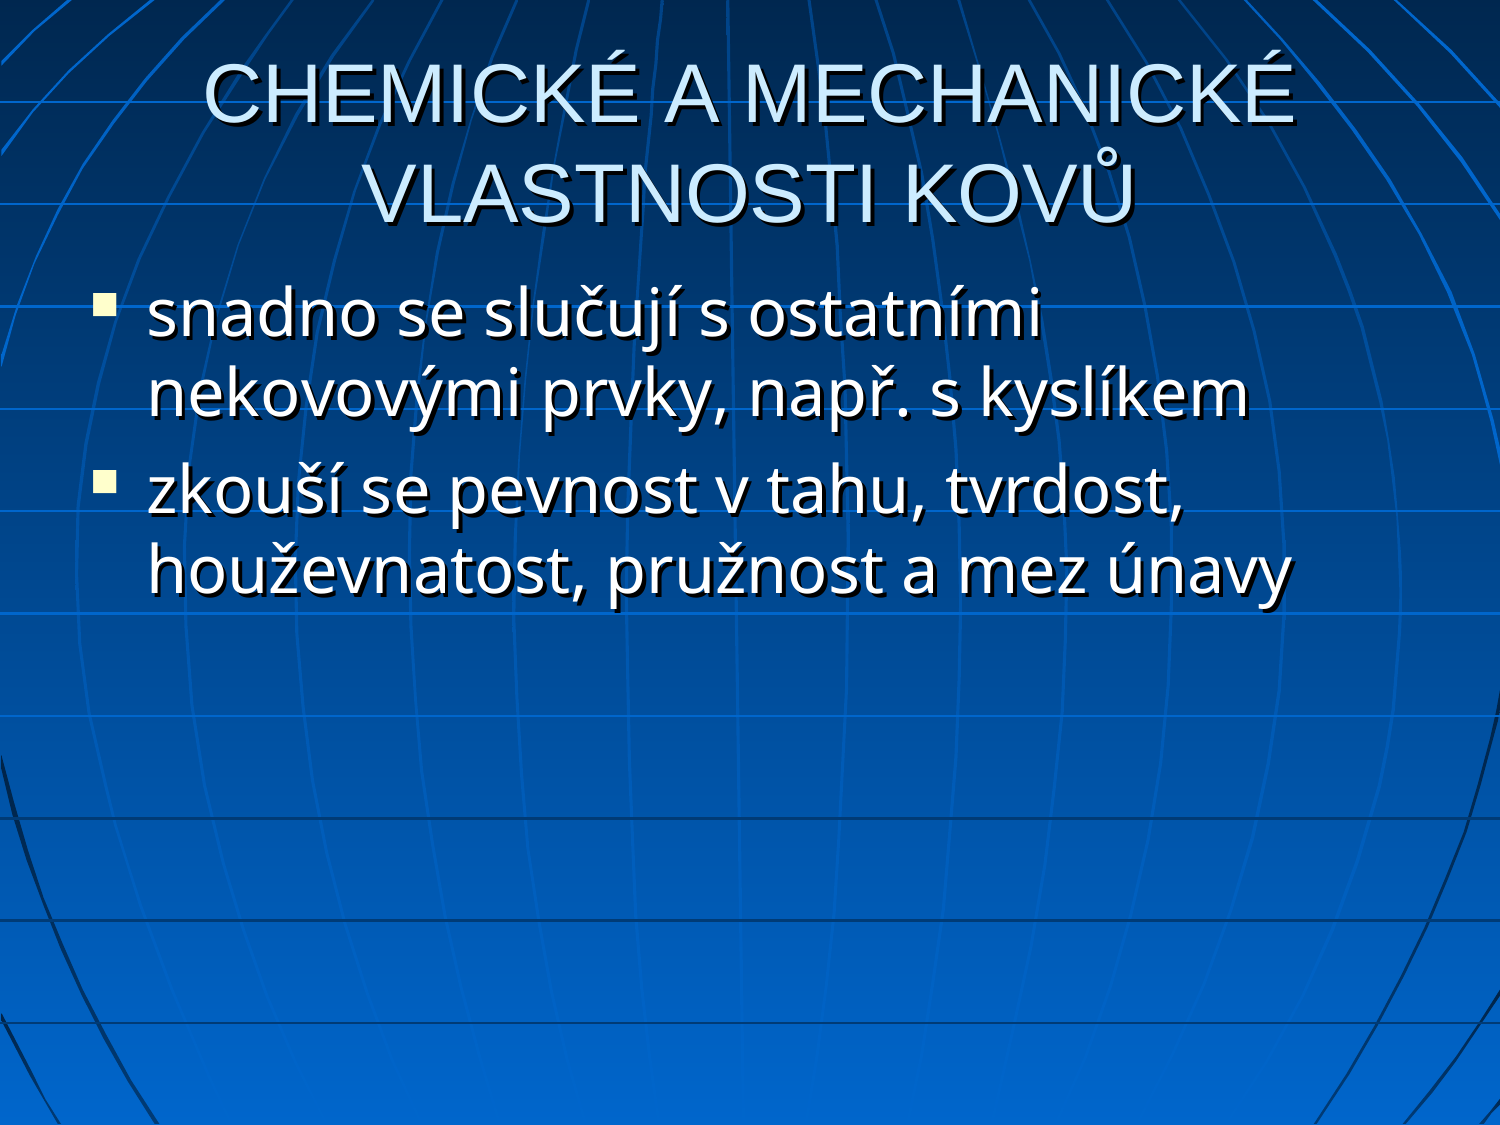

# CHEMICKÉ A MECHANICKÉ VLASTNOSTI KOVŮ
snadno se slučují s ostatními nekovovými prvky, např. s kyslíkem
zkouší se pevnost v tahu, tvrdost, houževnatost, pružnost a mez únavy